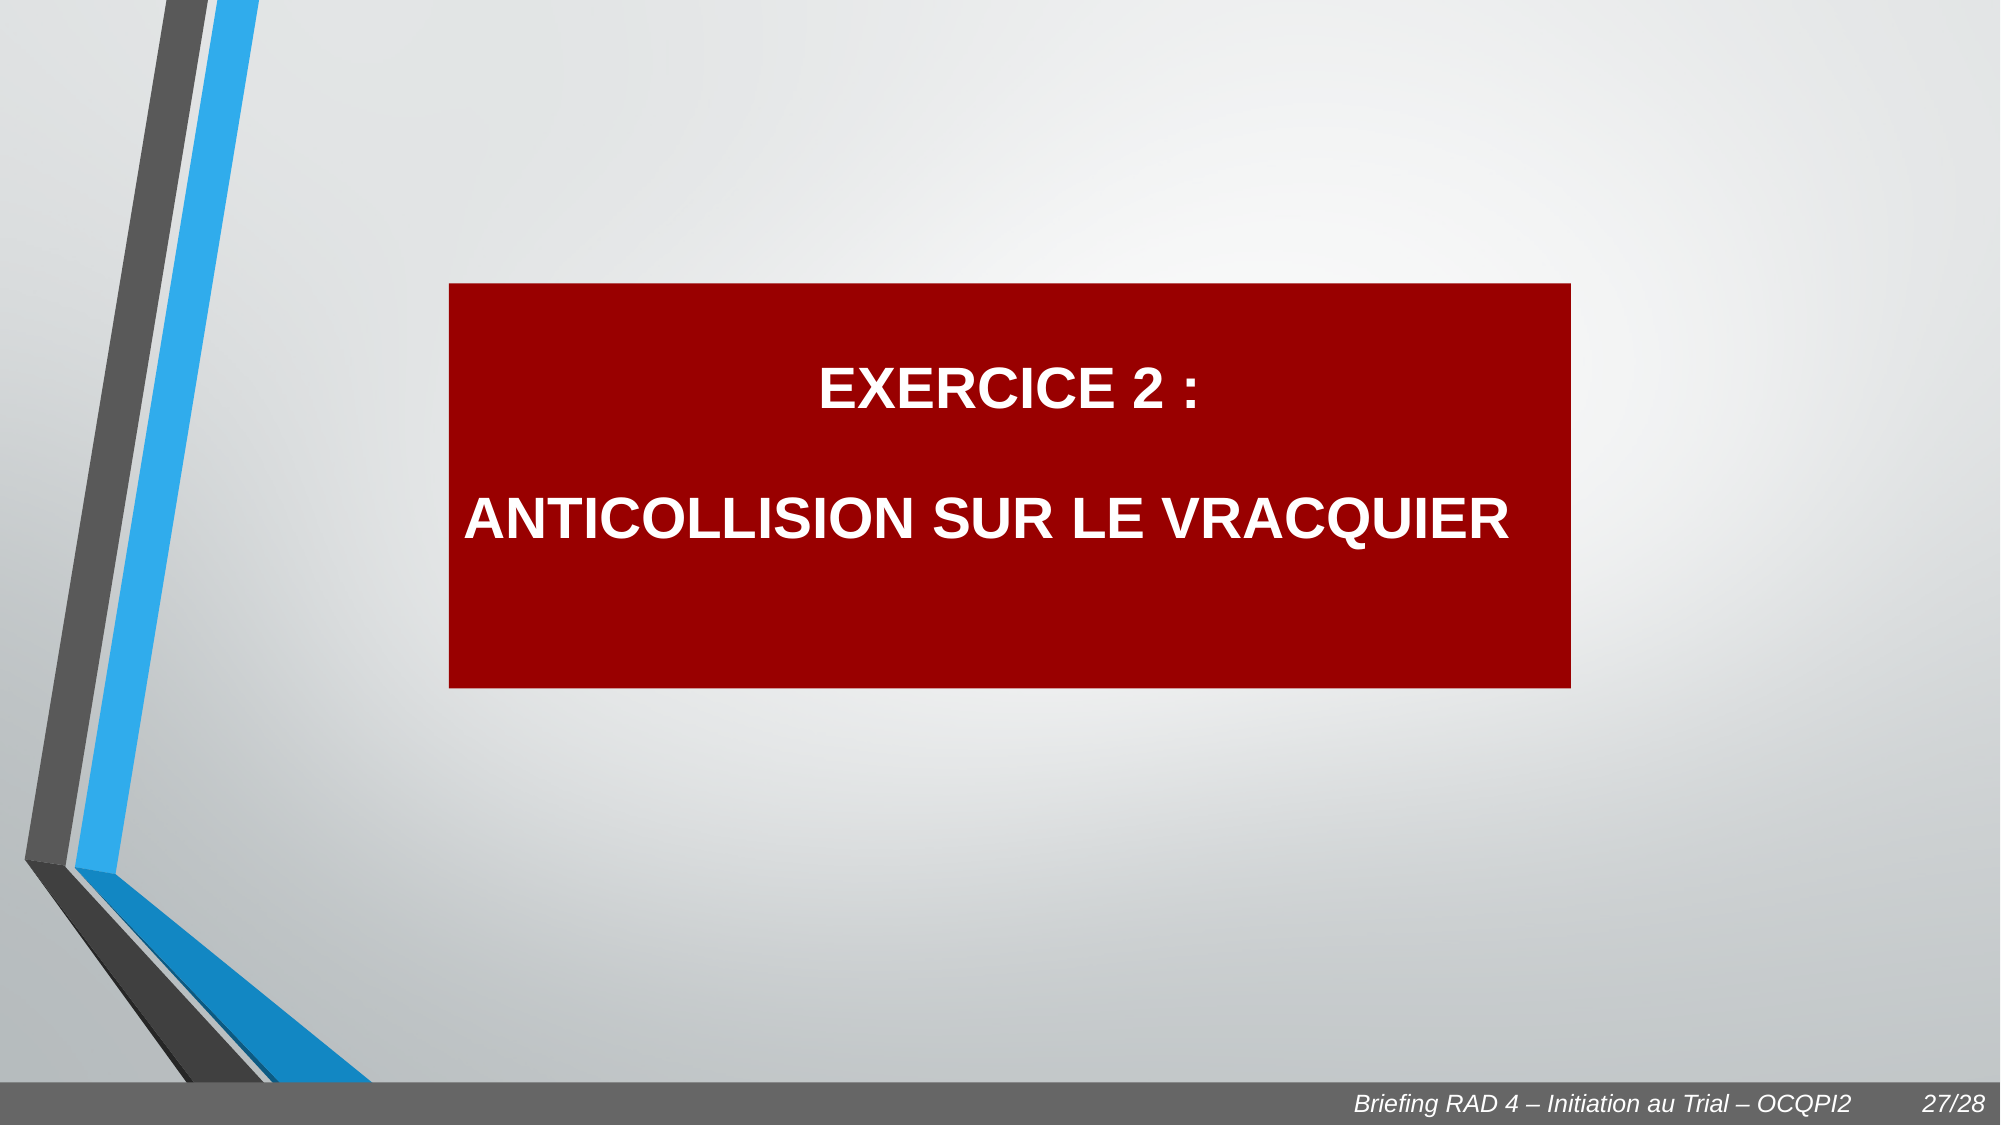

#
EXERCICE 2 :
ANTICOLLISION SUR LE VRACQUIER
Briefing RAD 4 – Initiation au Trial – OCQPI2 /28